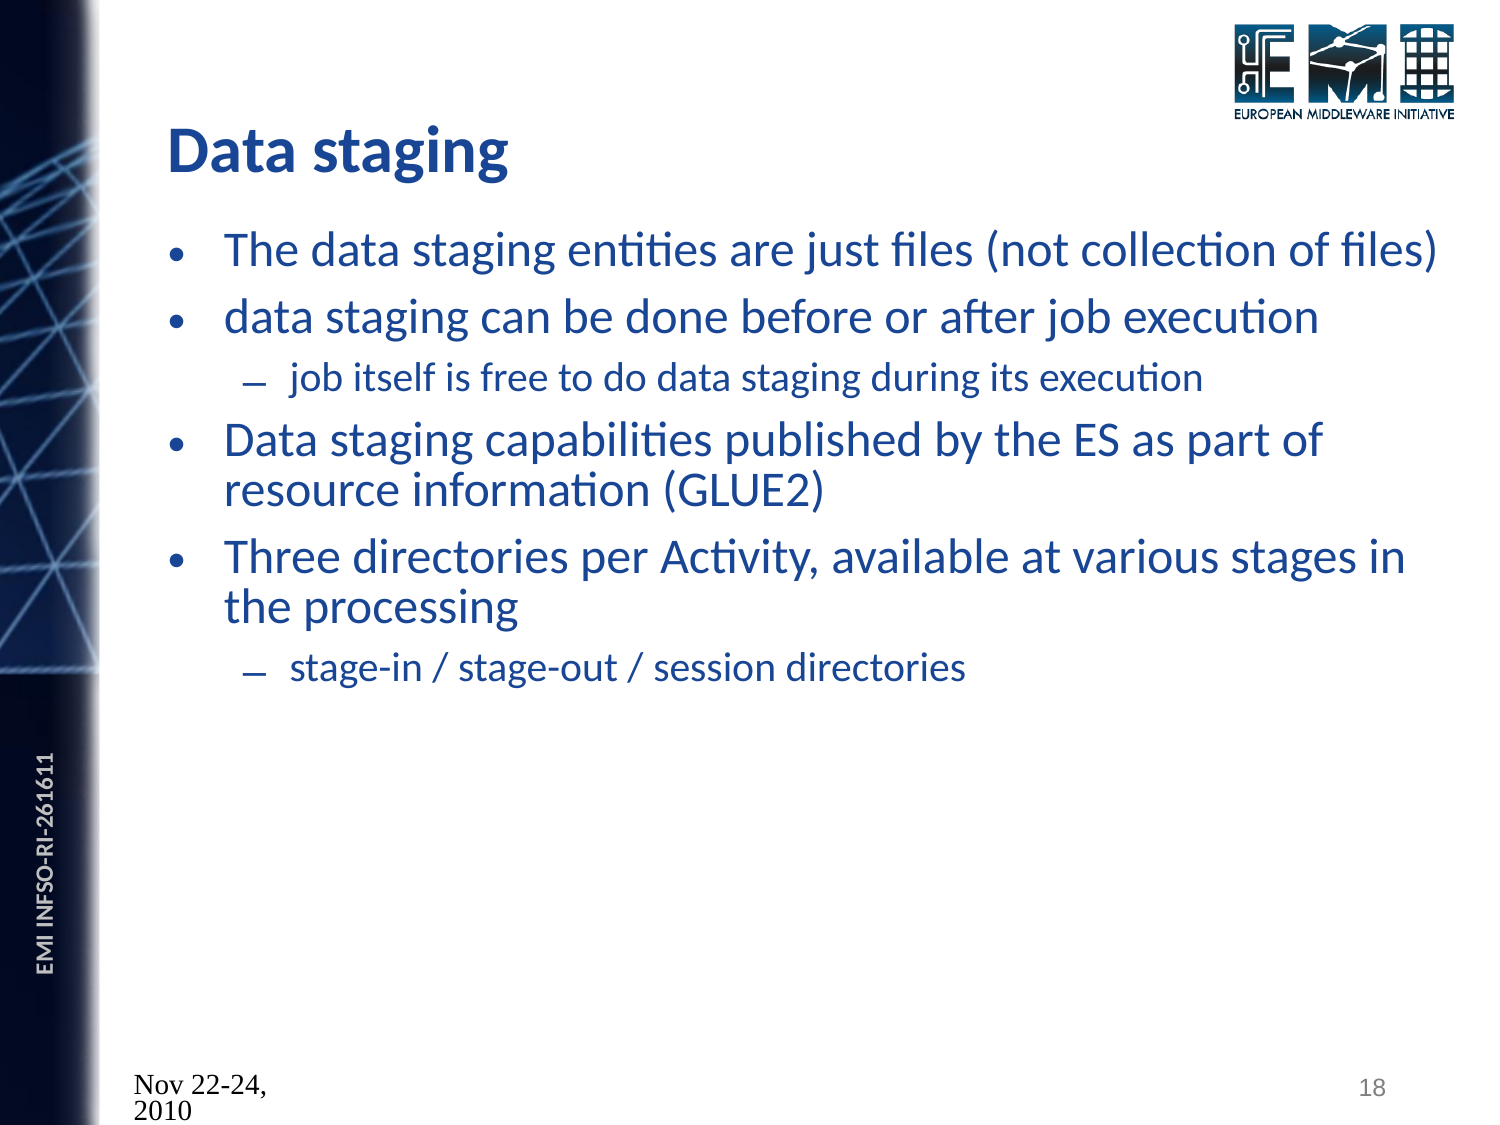

Data staging
# The data staging entities are just files (not collection of files)
data staging can be done before or after job execution
job itself is free to do data staging during its execution
Data staging capabilities published by the ES as part of resource information (GLUE2)
Three directories per Activity, available at various stages in the processing
stage-in / stage-out / session directories
Nov 22-24, 2010